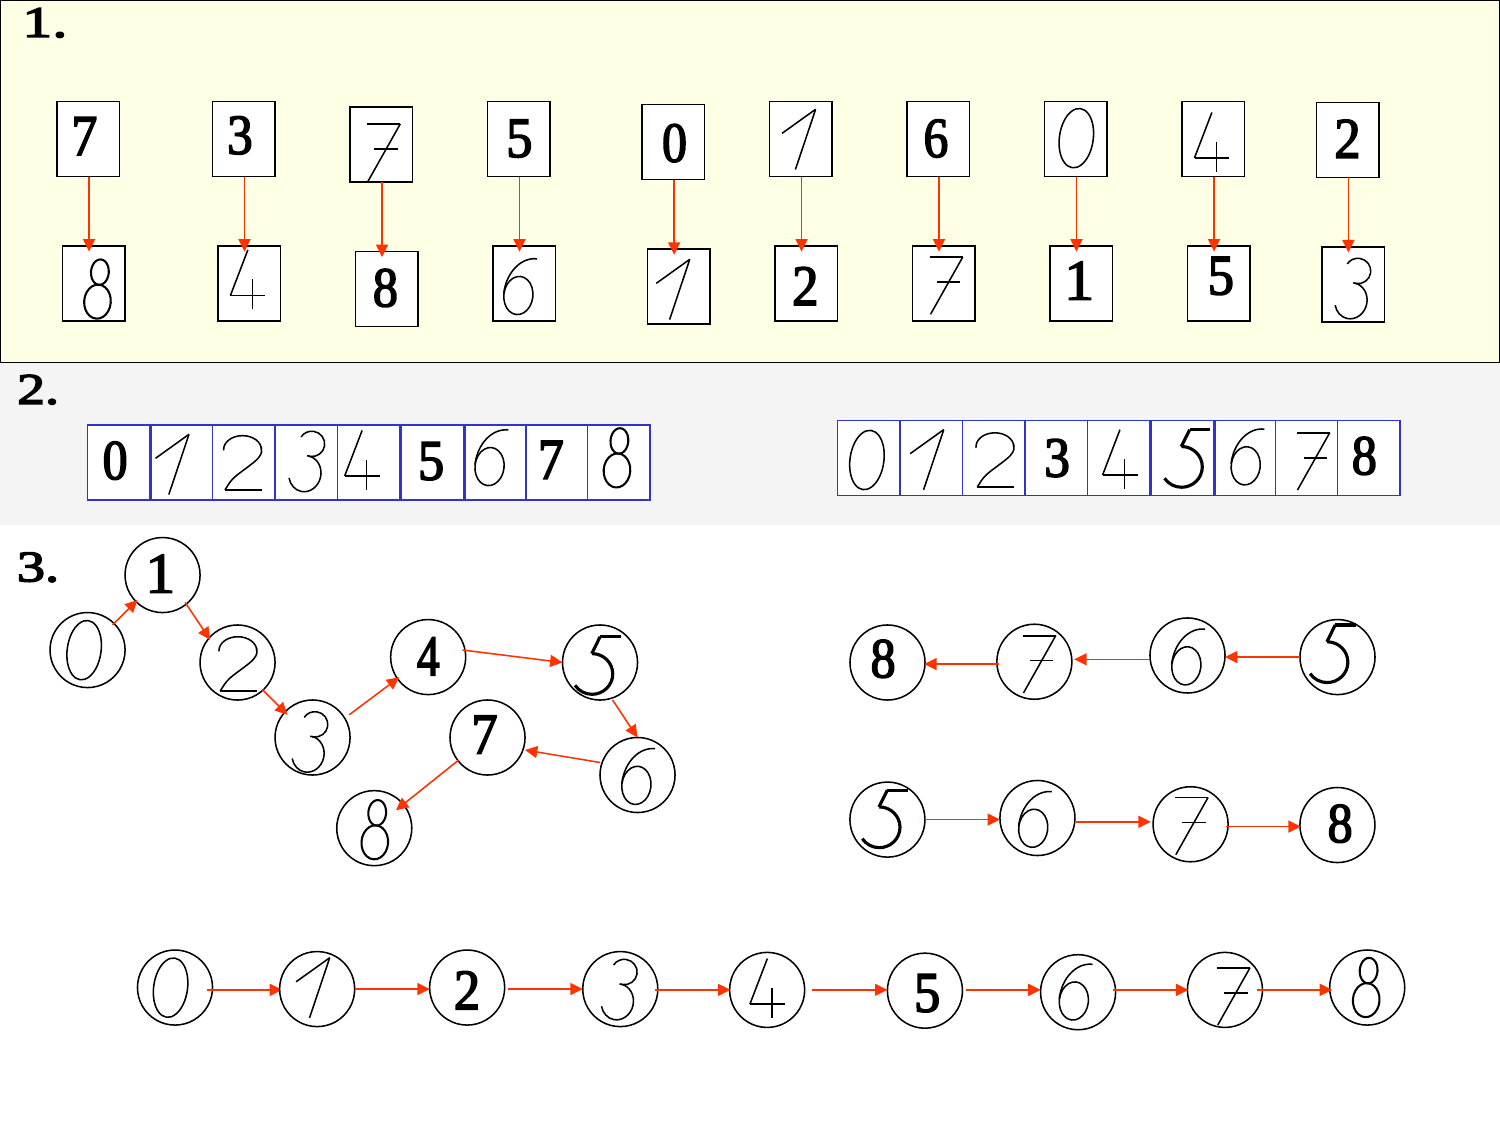

# Hned před
1.
3
7
5
6
2
0
5
1
2
8
2.
7
8
3
0
5
1
4
7
3.
8
8
5
2